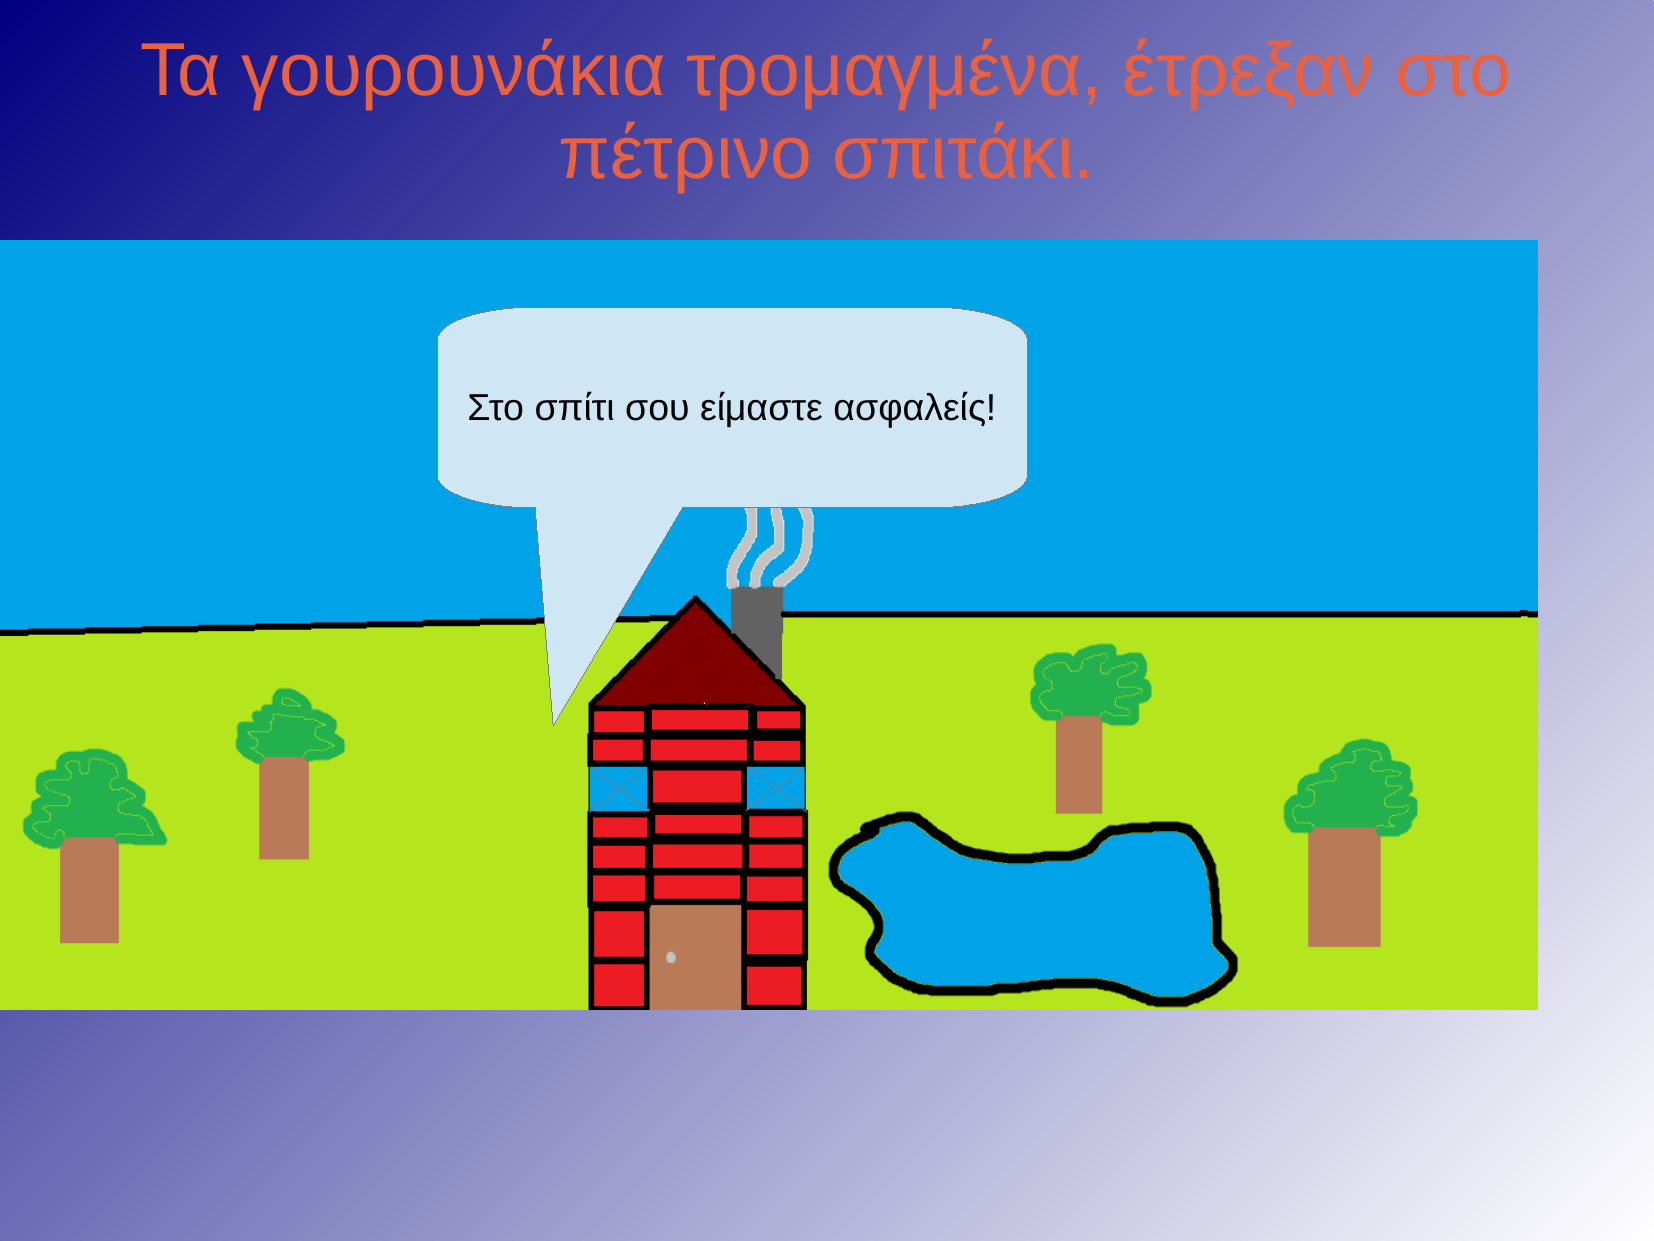

# Τα γουρουνάκια τρομαγμένα, έτρεξαν στο πέτρινο σπιτάκι.
Στο σπίτι σου είμαστε ασφαλείς!